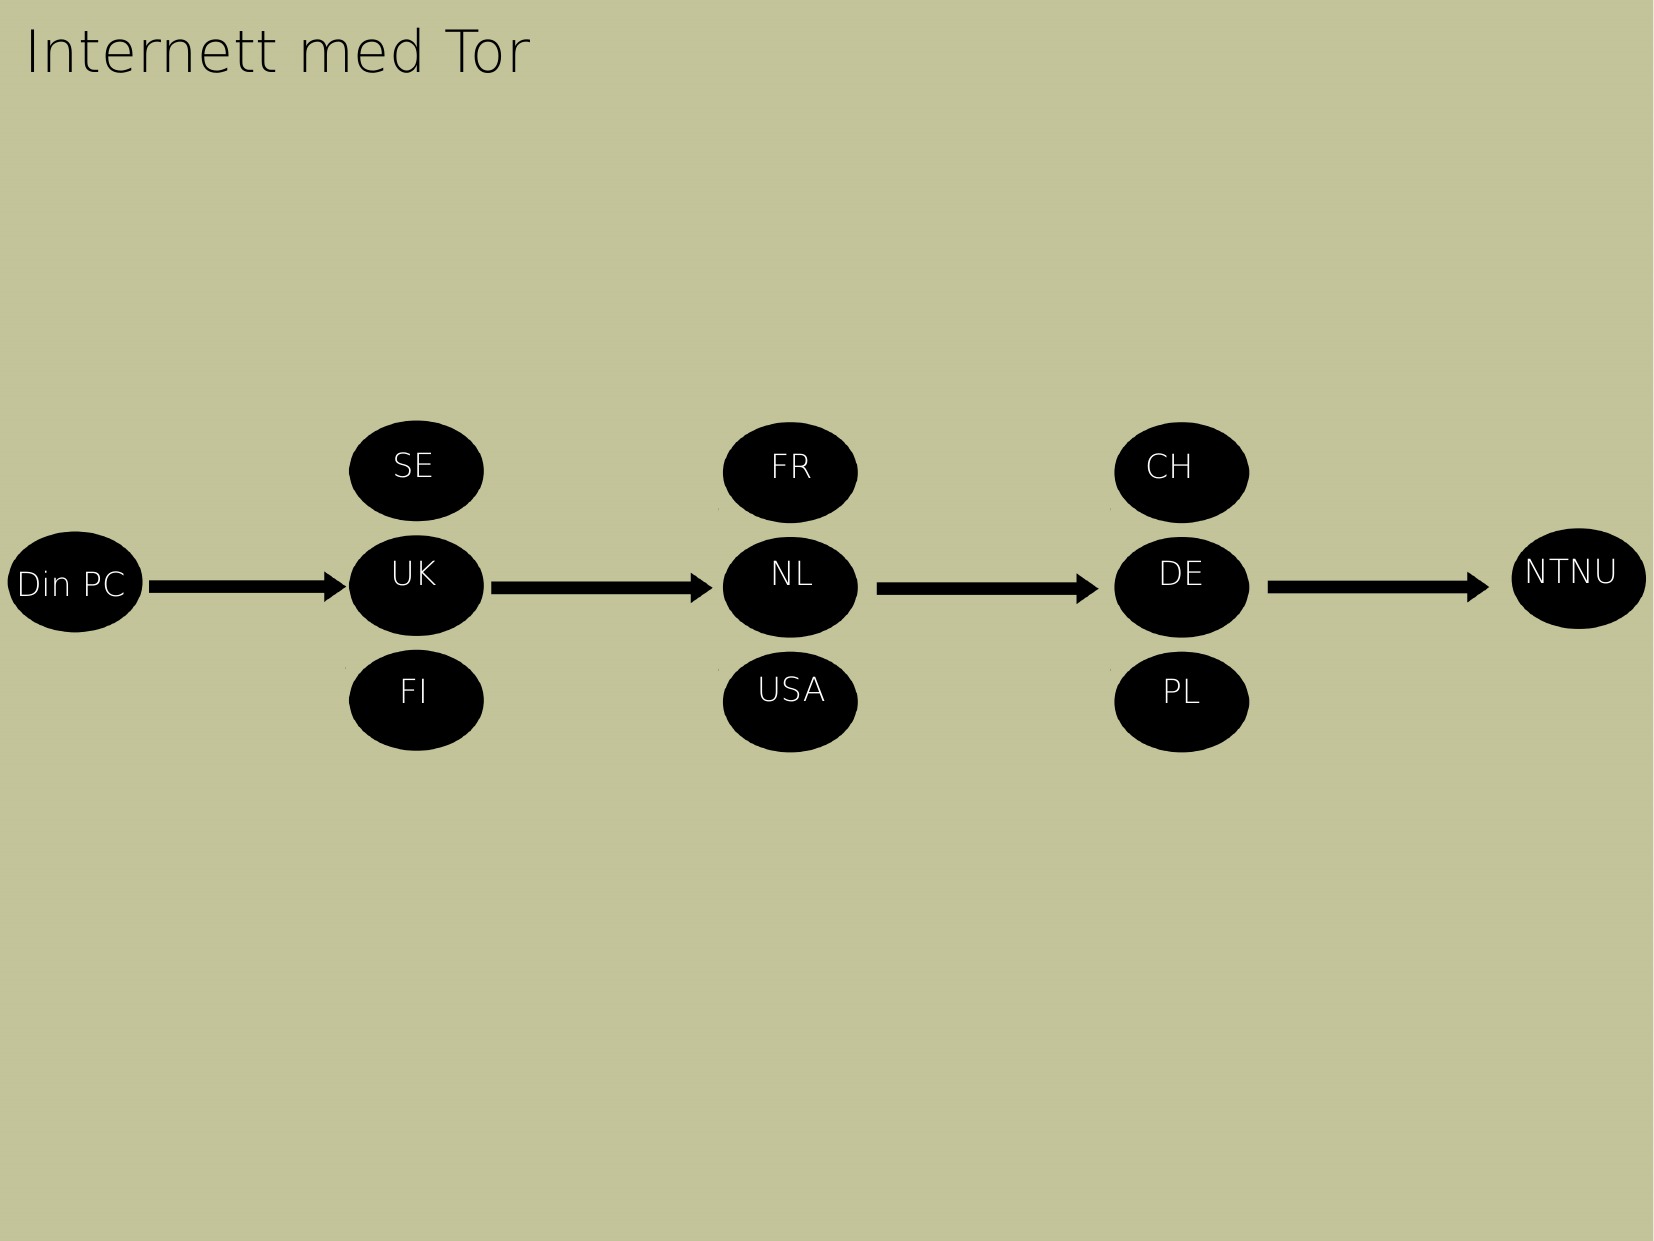

# Internett med Tor
SE
FR
CH
NTNU
UK
NL
DE
Din PC
USA
FI
PL